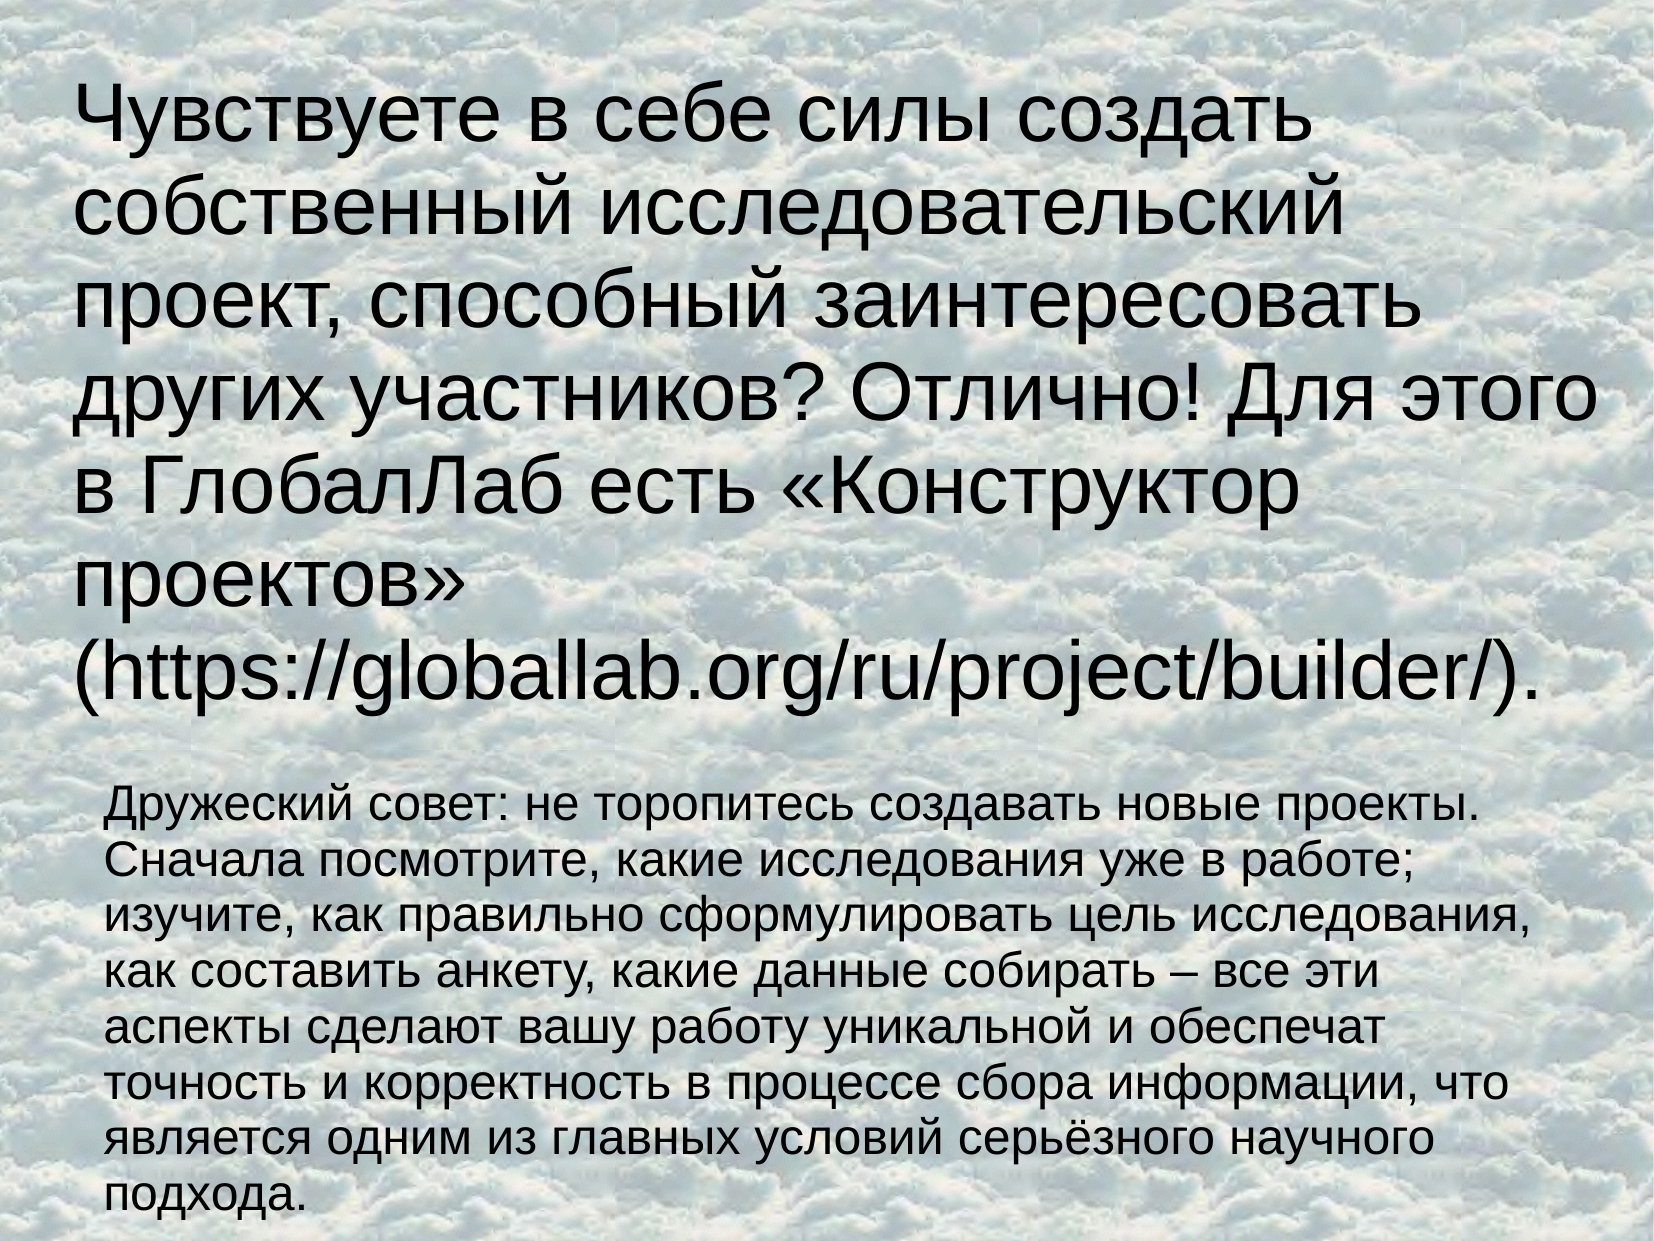

Чувствуете в себе силы создать собственный исследовательский проект, способный заинтересовать других участников? Отлично! Для этого в ГлобалЛаб есть «Конструктор проектов» (https://globallab.org/ru/project/builder/).
Дружеский совет: не торопитесь создавать новые проекты. Сначала посмотрите, какие исследования уже в работе; изучите, как правильно сформулировать цель исследования, как составить анкету, какие данные собирать – все эти аспекты сделают вашу работу уникальной и обеспечат точность и корректность в процессе сбора информации, что является одним из главных условий серьёзного научного подхода.